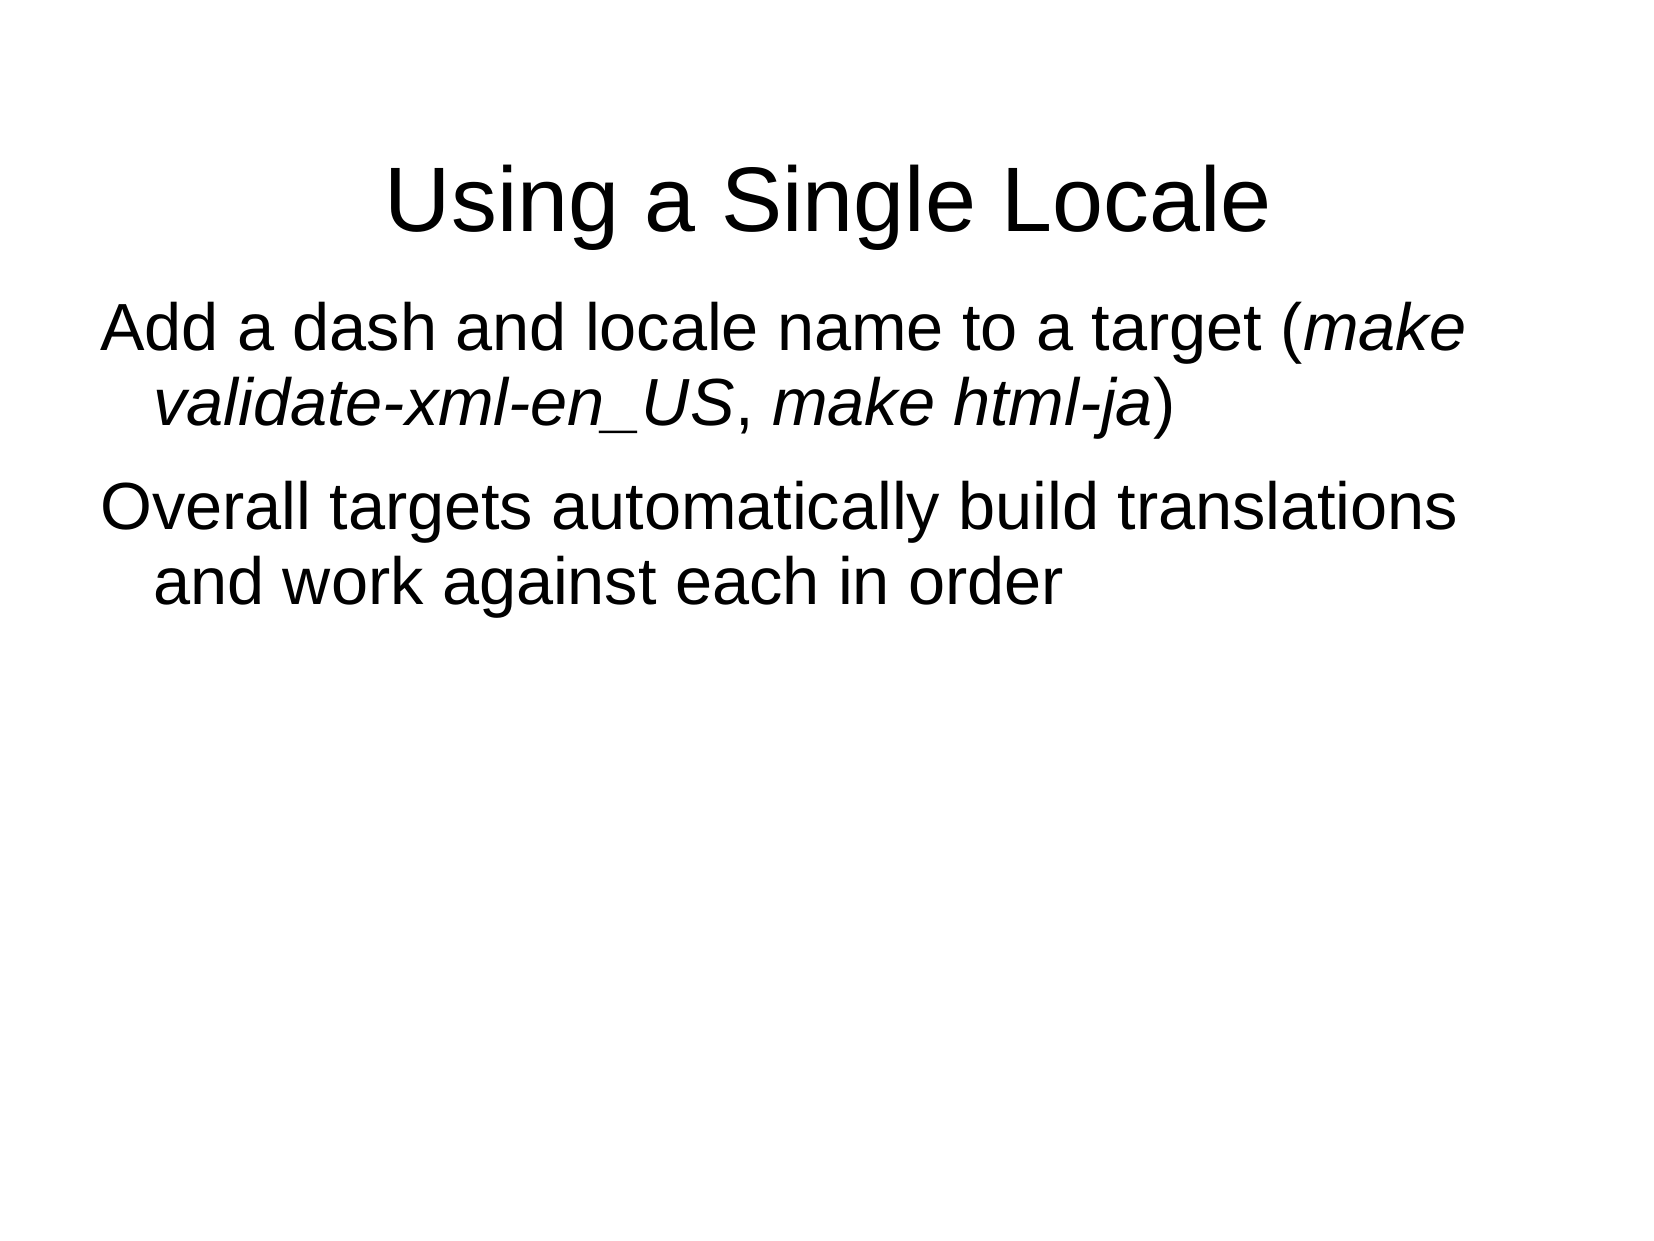

# Using a Single Locale
Add a dash and locale name to a target (make validate-xml-en_US, make html-ja)
Overall targets automatically build translations and work against each in order